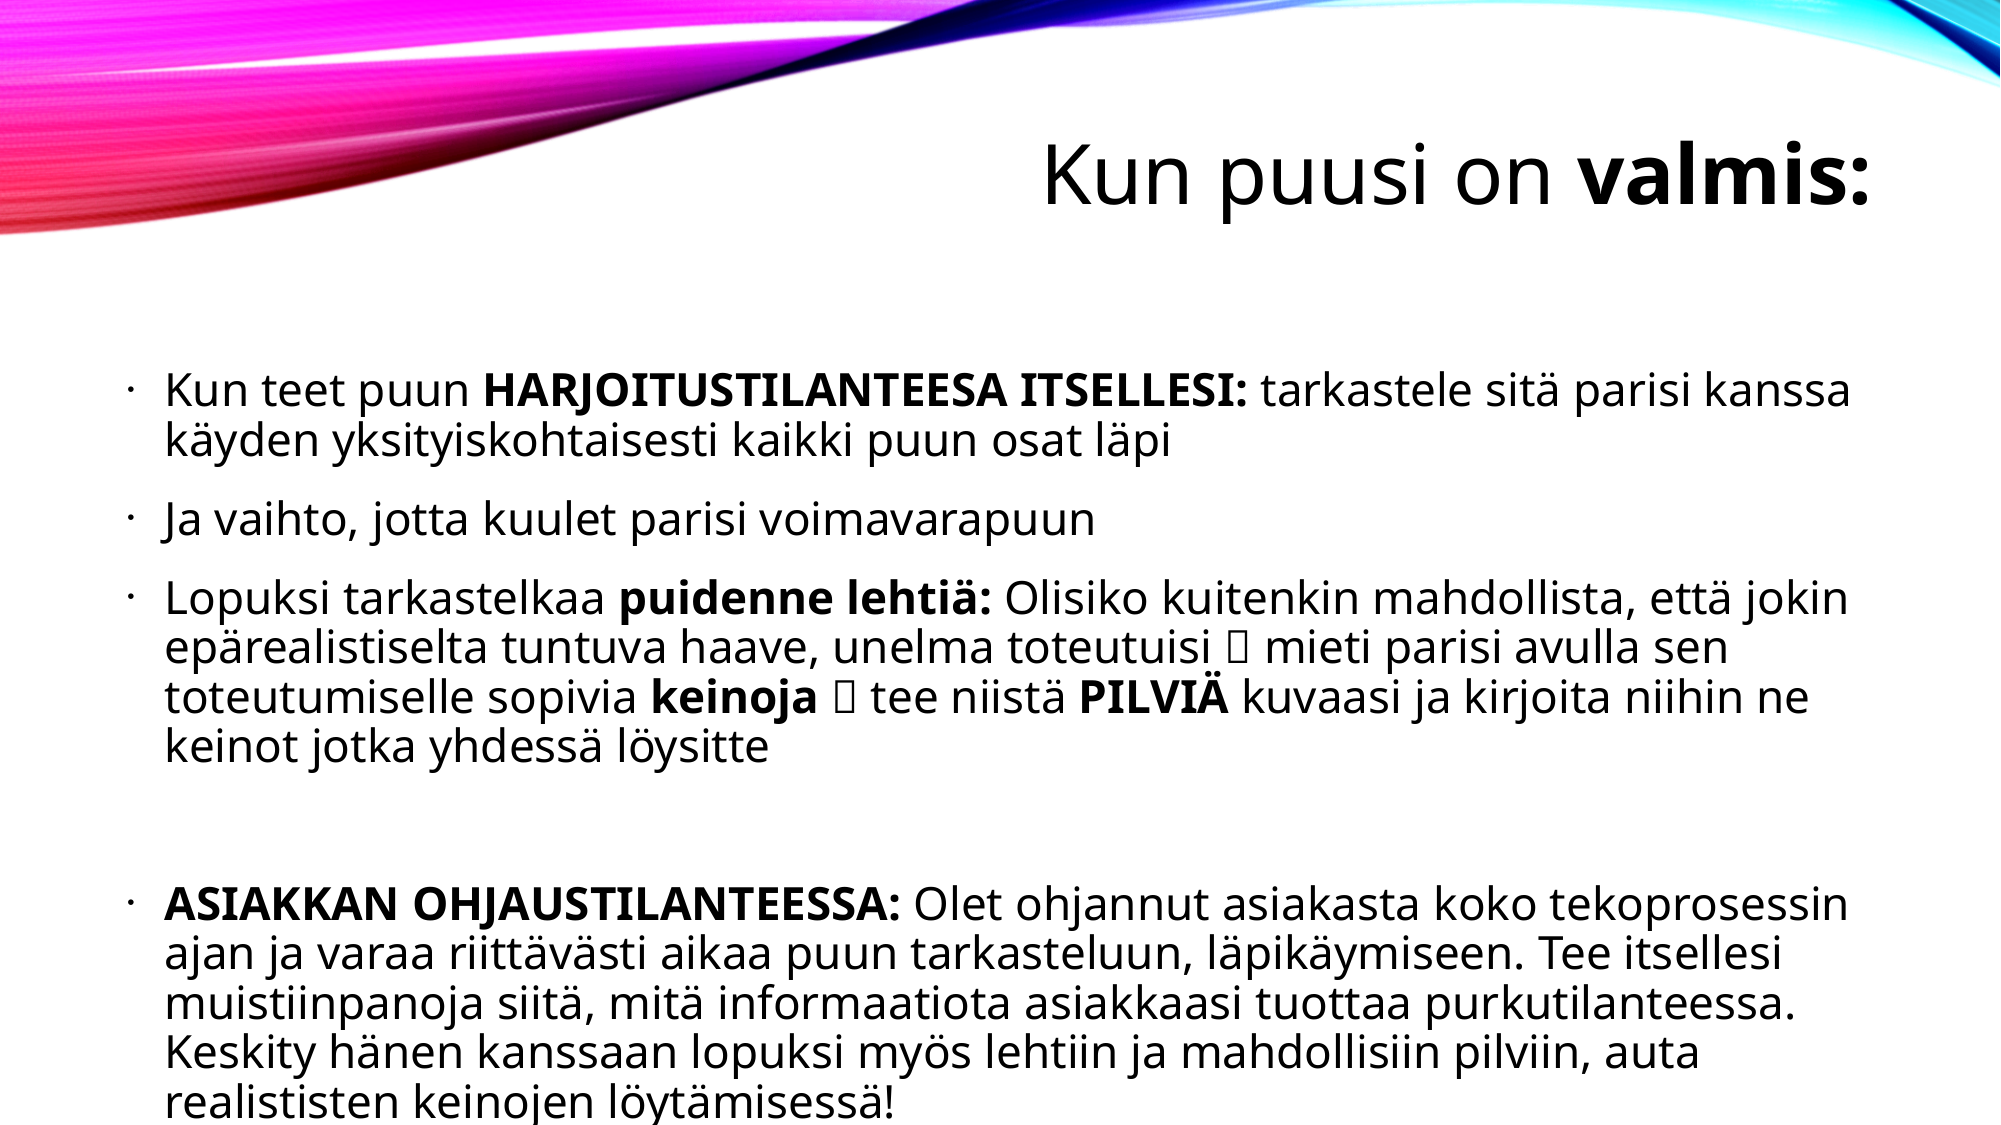

# Kun puusi on valmis:
Kun teet puun HARJOITUSTILANTEESA ITSELLESI: tarkastele sitä parisi kanssa käyden yksityiskohtaisesti kaikki puun osat läpi
Ja vaihto, jotta kuulet parisi voimavarapuun
Lopuksi tarkastelkaa puidenne lehtiä: Olisiko kuitenkin mahdollista, että jokin epärealistiselta tuntuva haave, unelma toteutuisi  mieti parisi avulla sen toteutumiselle sopivia keinoja  tee niistä PILVIÄ kuvaasi ja kirjoita niihin ne keinot jotka yhdessä löysitte
ASIAKKAN OHJAUSTILANTEESSA: Olet ohjannut asiakasta koko tekoprosessin ajan ja varaa riittävästi aikaa puun tarkasteluun, läpikäymiseen. Tee itsellesi muistiinpanoja siitä, mitä informaatiota asiakkaasi tuottaa purkutilanteessa. Keskity hänen kanssaan lopuksi myös lehtiin ja mahdollisiin pilviin, auta realististen keinojen löytämisessä!
Voit asiakkaasi kanssa palata puun tuomaan informaatioon aina, kun tarpeellista